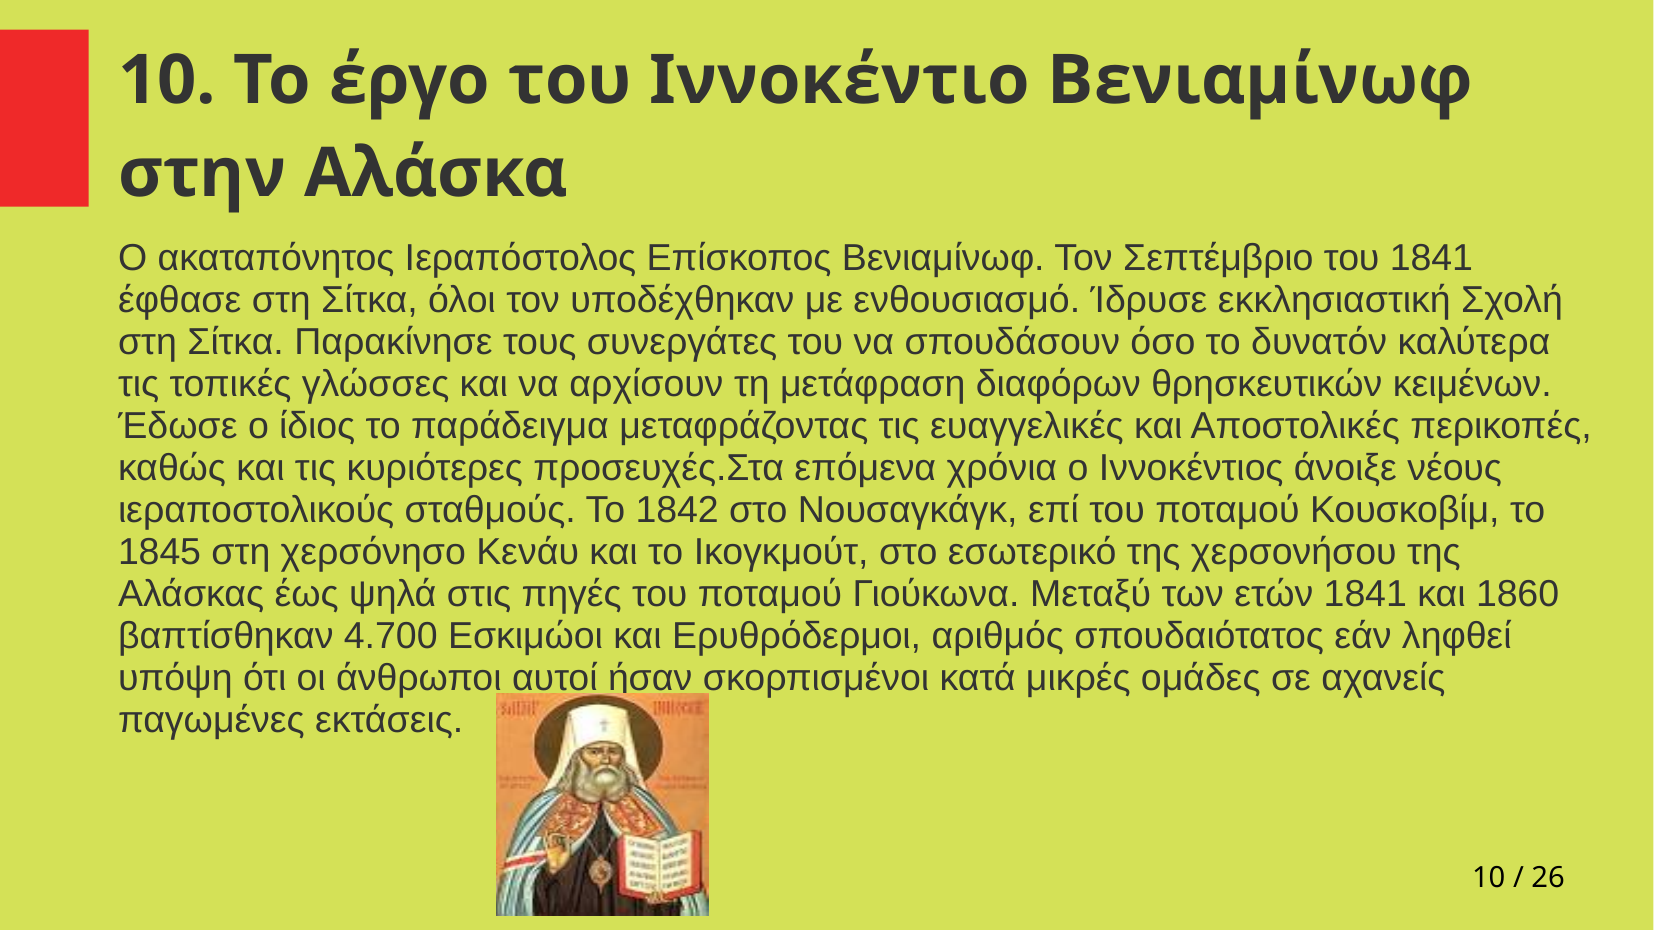

# 10. Το έργο του Ιννοκέντιο Βενιαμίνωφ στην Αλάσκα
Ο ακαταπόνητος Ιεραπόστολος Επίσκοπος Βενιαμίνωφ. Τον Σεπτέμβριο του 1841 έφθασε στη Σίτκα, όλοι τον υποδέχθηκαν με ενθουσιασμό. Ίδρυσε εκκλησιαστική Σχολή στη Σίτκα. Παρακίνησε τους συνεργάτες του να σπουδάσουν όσο το δυνατόν καλύτερα τις τοπικές γλώσσες και να αρχίσουν τη μετάφραση διαφόρων θρησκευτικών κειμένων. Έδωσε ο ίδιος το παράδειγμα μεταφράζοντας τις ευαγγελικές και Αποστολικές περικοπές, καθώς και τις κυριότερες προσευχές.Στα επόμενα χρόνια ο Ιννοκέντιος άνοιξε νέους ιεραποστολικούς σταθμούς. Το 1842 στο Νουσαγκάγκ, επί του ποταμού Κουσκοβίμ, το 1845 στη χερσόνησο Κενάυ και το Ικογκμούτ, στο εσωτερικό της χερσονήσου της Αλάσκας έως ψηλά στις πηγές του ποταμού Γιούκωνα. Μεταξύ των ετών 1841 και 1860 βαπτίσθηκαν 4.700 Εσκιμώοι και Ερυθρόδερμοι, αριθμός σπουδαιότατος εάν ληφθεί υπόψη ότι οι άνθρωποι αυτοί ήσαν σκορπισμένοι κατά μικρές ομάδες σε αχανείς παγωμένες εκτάσεις.
10